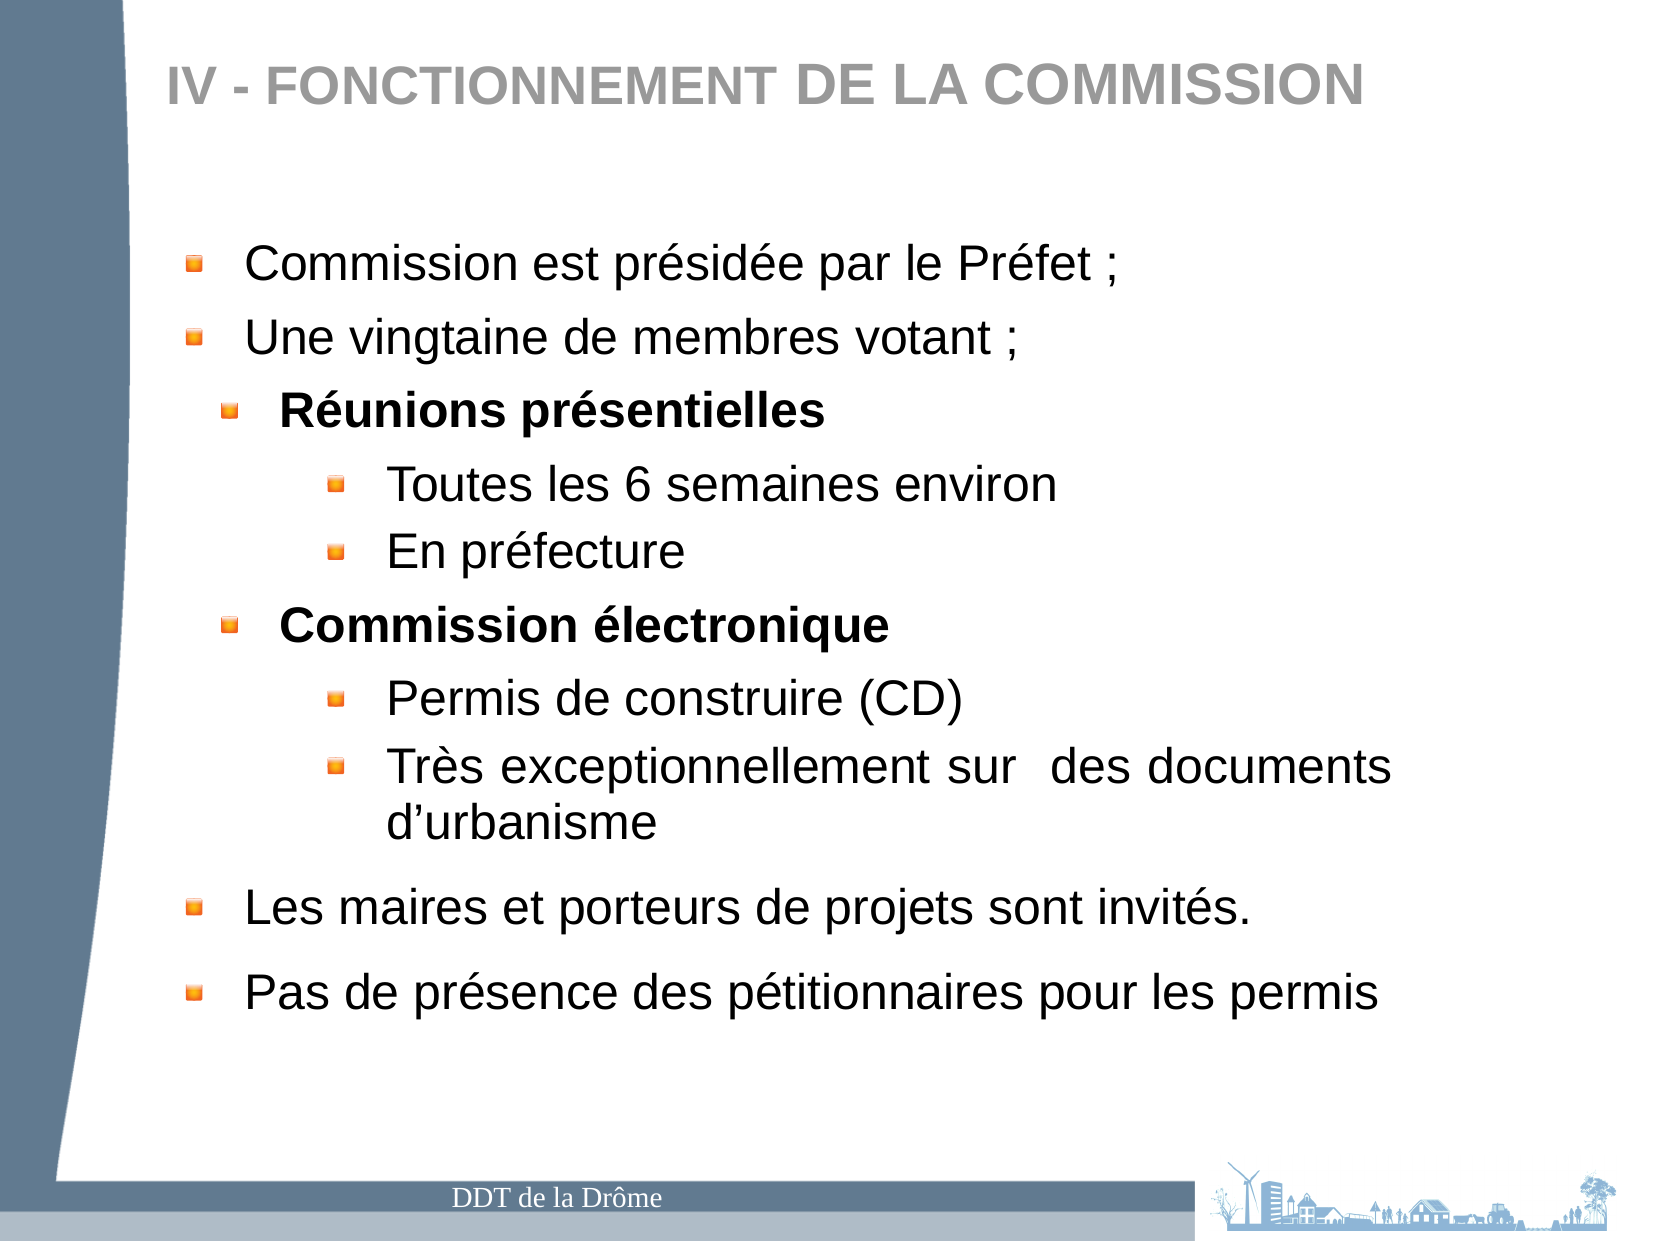

# IV - FONCTIONNEMENT DE LA COMMISSION
Commission est présidée par le Préfet ;
Une vingtaine de membres votant ;
Réunions présentielles
Toutes les 6 semaines environ
En préfecture
Commission électronique
Permis de construire (CD)
Très exceptionnellement sur des documents d’urbanisme
Les maires et porteurs de projets sont invités.
Pas de présence des pétitionnaires pour les permis
 DDT de la Drôme